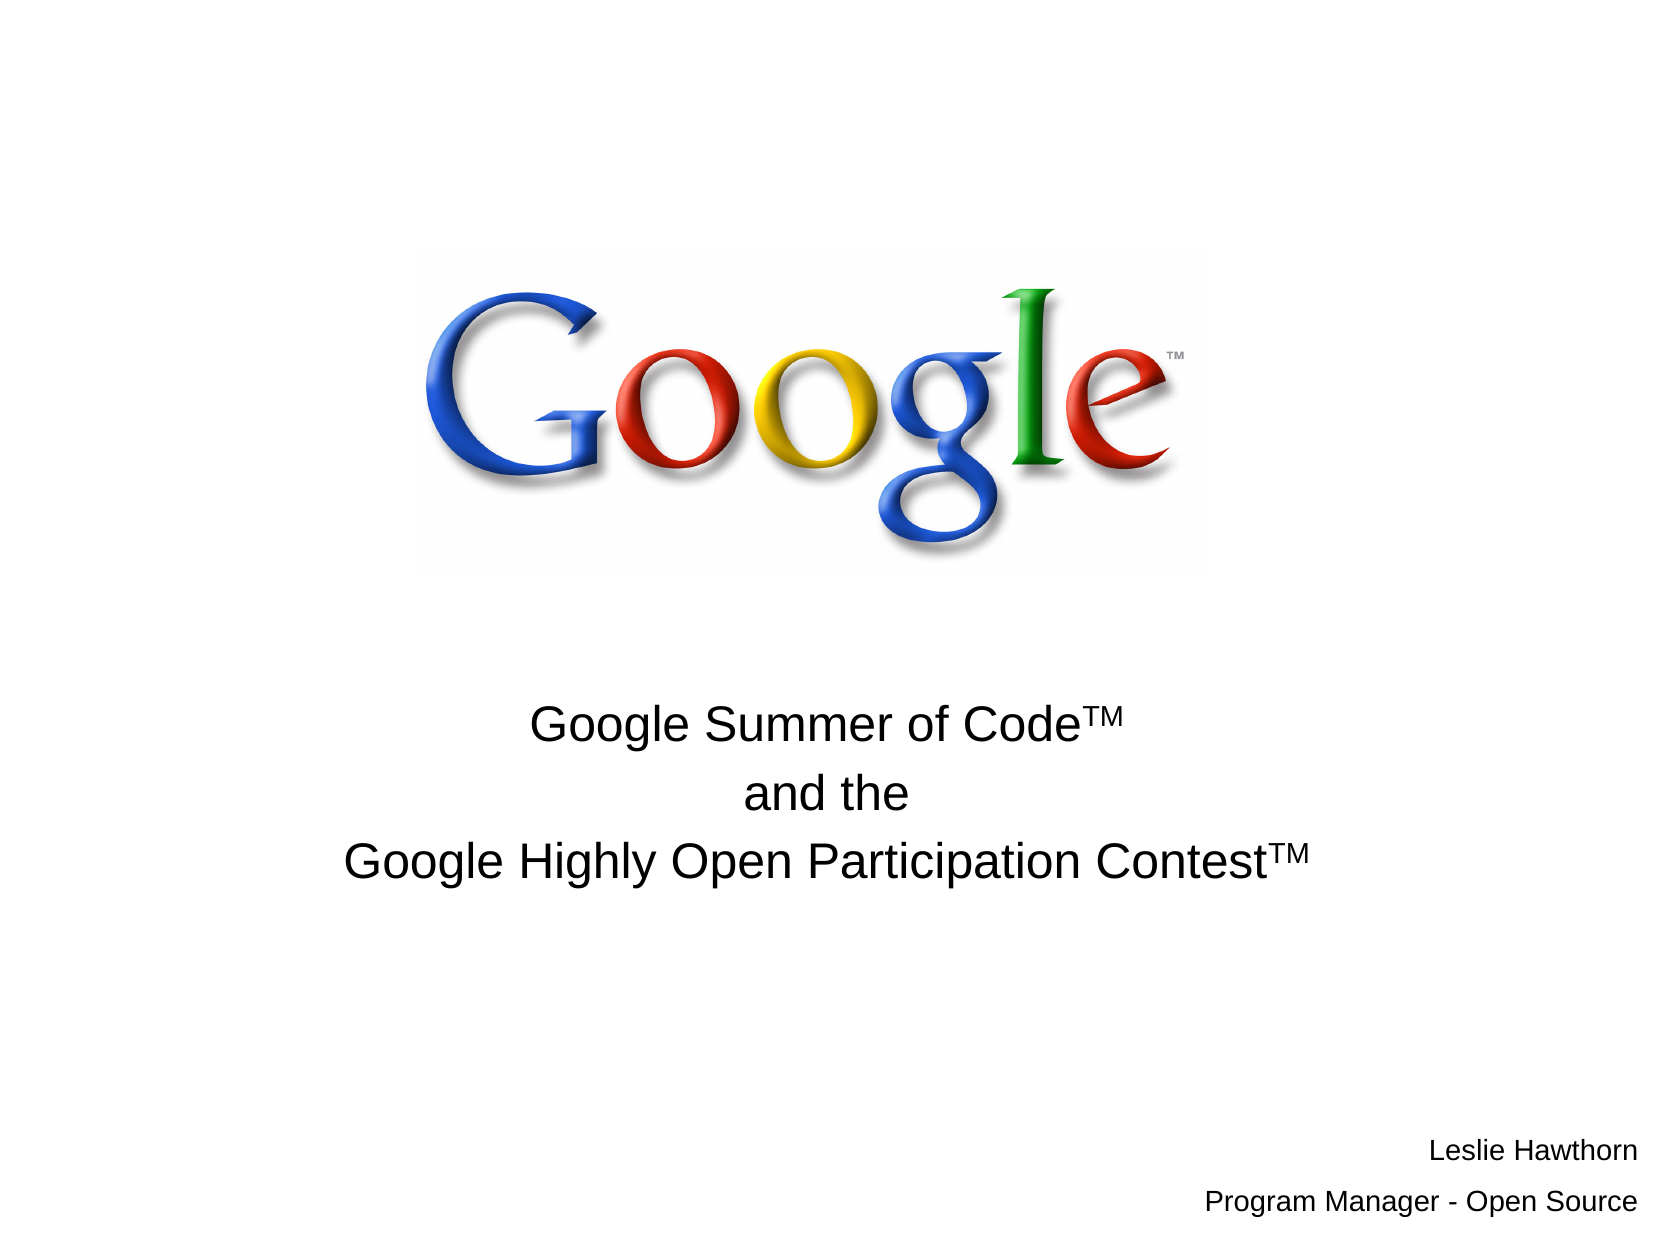

# Google Summer of CodeTM
and the
Google Highly Open Participation ContestTM
Leslie Hawthorn
Program Manager - Open Source